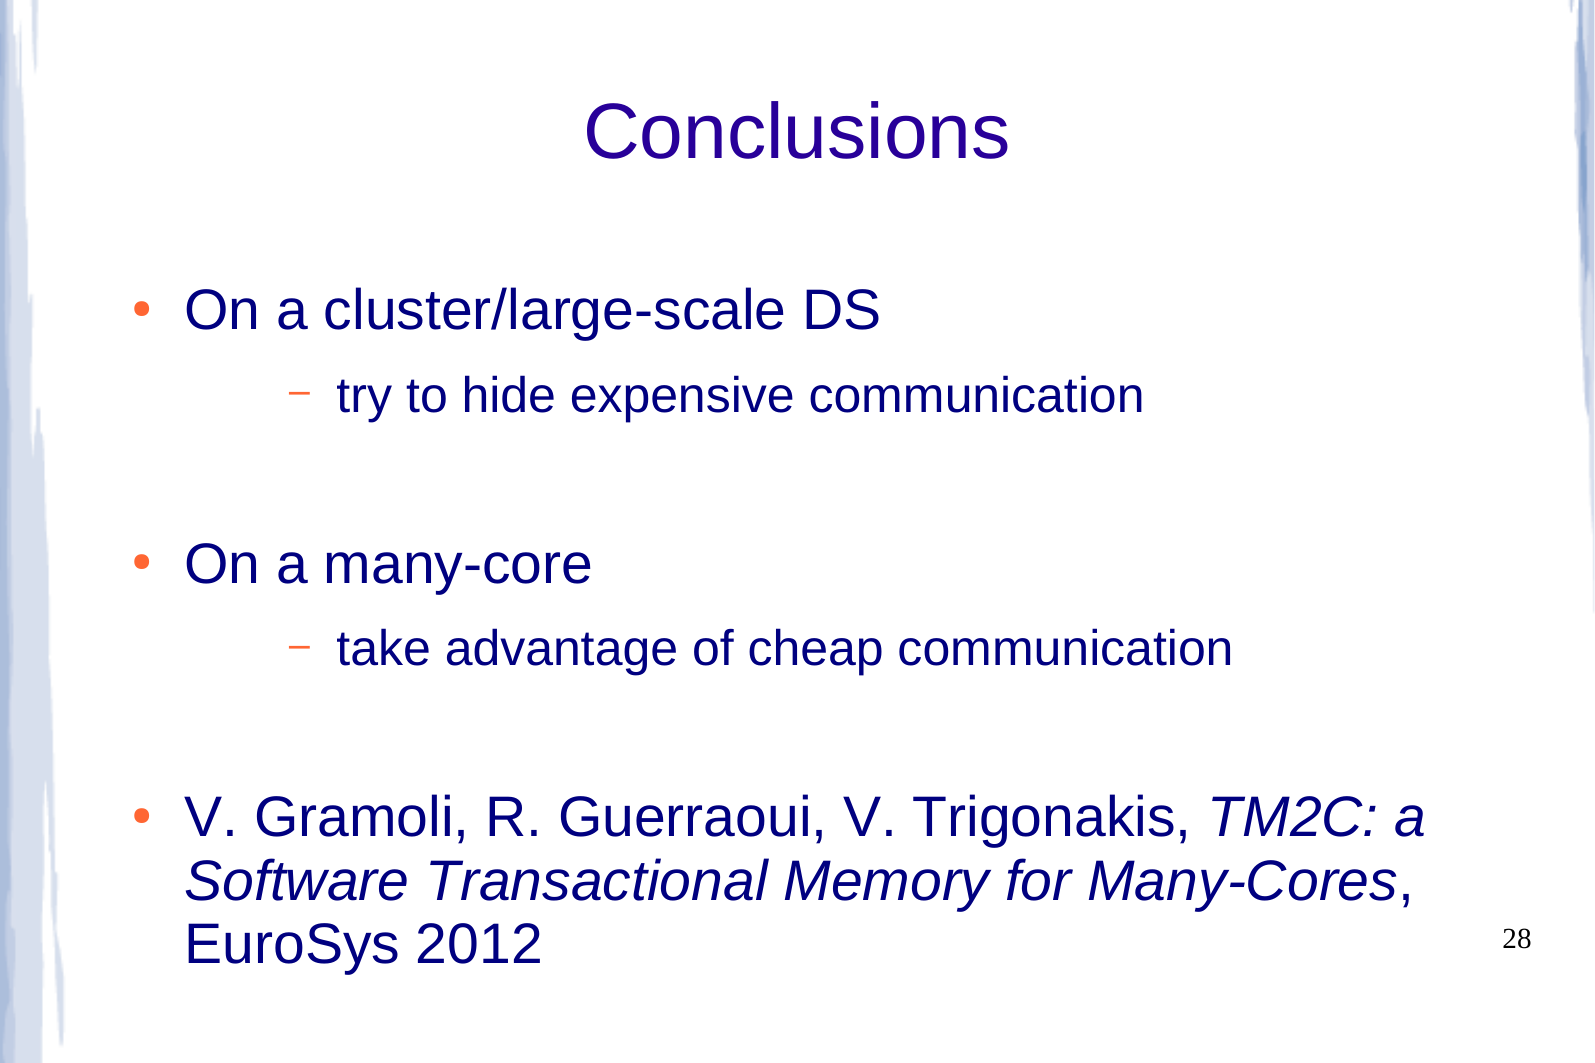

# Conclusions
On a cluster/large-scale DS
try to hide expensive communication
On a many-core
take advantage of cheap communication
V. Gramoli, R. Guerraoui, V. Trigonakis, TM2C: a Software Transactional Memory for Many-Cores, EuroSys 2012
28